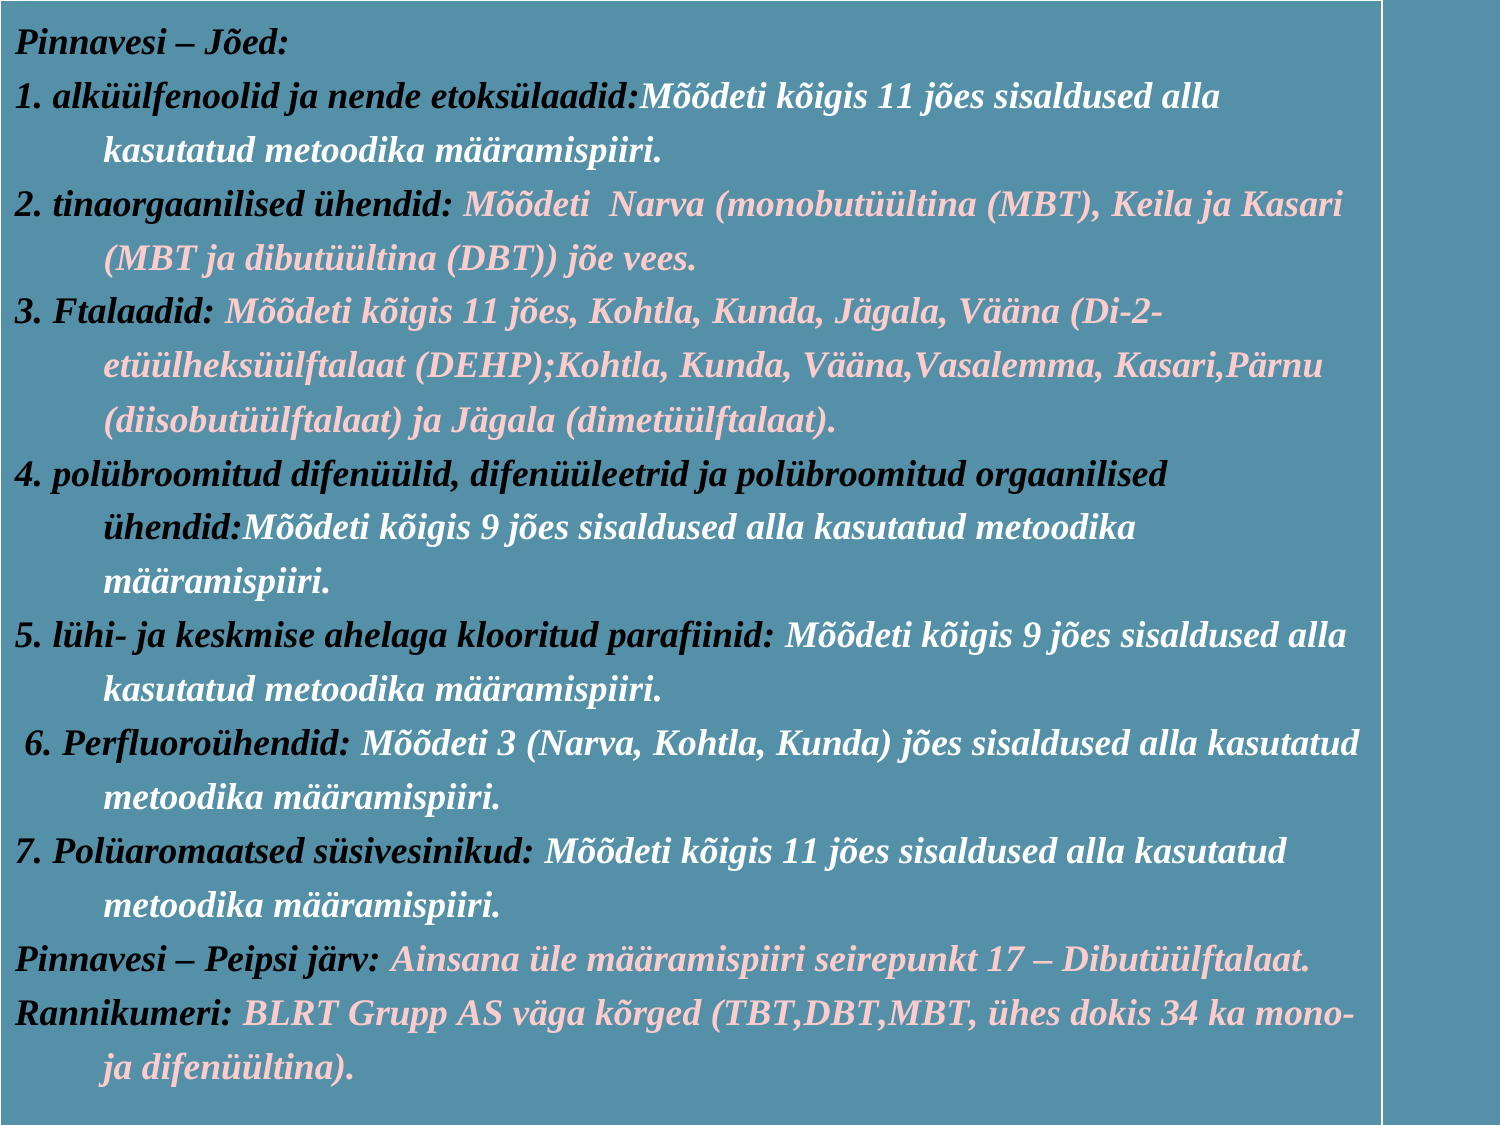

Pinnavesi – Jõed:
1. alküülfenoolid ja nende etoksülaadid:Mõõdeti kõigis 11 jões sisaldused alla kasutatud metoodika määramispiiri.
2. tinaorgaanilised ühendid: Mõõdeti Narva (monobutüültina (MBT), Keila ja Kasari (MBT ja dibutüültina (DBT)) jõe vees.
3. Ftalaadid: Mõõdeti kõigis 11 jões, Kohtla, Kunda, Jägala, Vääna (Di-2-etüülheksüülftalaat (DEHP);Kohtla, Kunda, Vääna,Vasalemma, Kasari,Pärnu (diisobutüülftalaat) ja Jägala (dimetüülftalaat).
4. polübroomitud difenüülid, difenüüleetrid ja polübroomitud orgaanilised ühendid:Mõõdeti kõigis 9 jões sisaldused alla kasutatud metoodika määramispiiri.
5. lühi- ja keskmise ahelaga klooritud parafiinid: Mõõdeti kõigis 9 jões sisaldused alla kasutatud metoodika määramispiiri.
 6. Perfluoroühendid: Mõõdeti 3 (Narva, Kohtla, Kunda) jões sisaldused alla kasutatud metoodika määramispiiri.
7. Polüaromaatsed süsivesinikud: Mõõdeti kõigis 11 jões sisaldused alla kasutatud metoodika määramispiiri.
Pinnavesi – Peipsi järv: Ainsana üle määramispiiri seirepunkt 17 – Dibutüülftalaat.
Rannikumeri: BLRT Grupp AS väga kõrged (TBT,DBT,MBT, ühes dokis 34 ka mono- ja difenüültina).